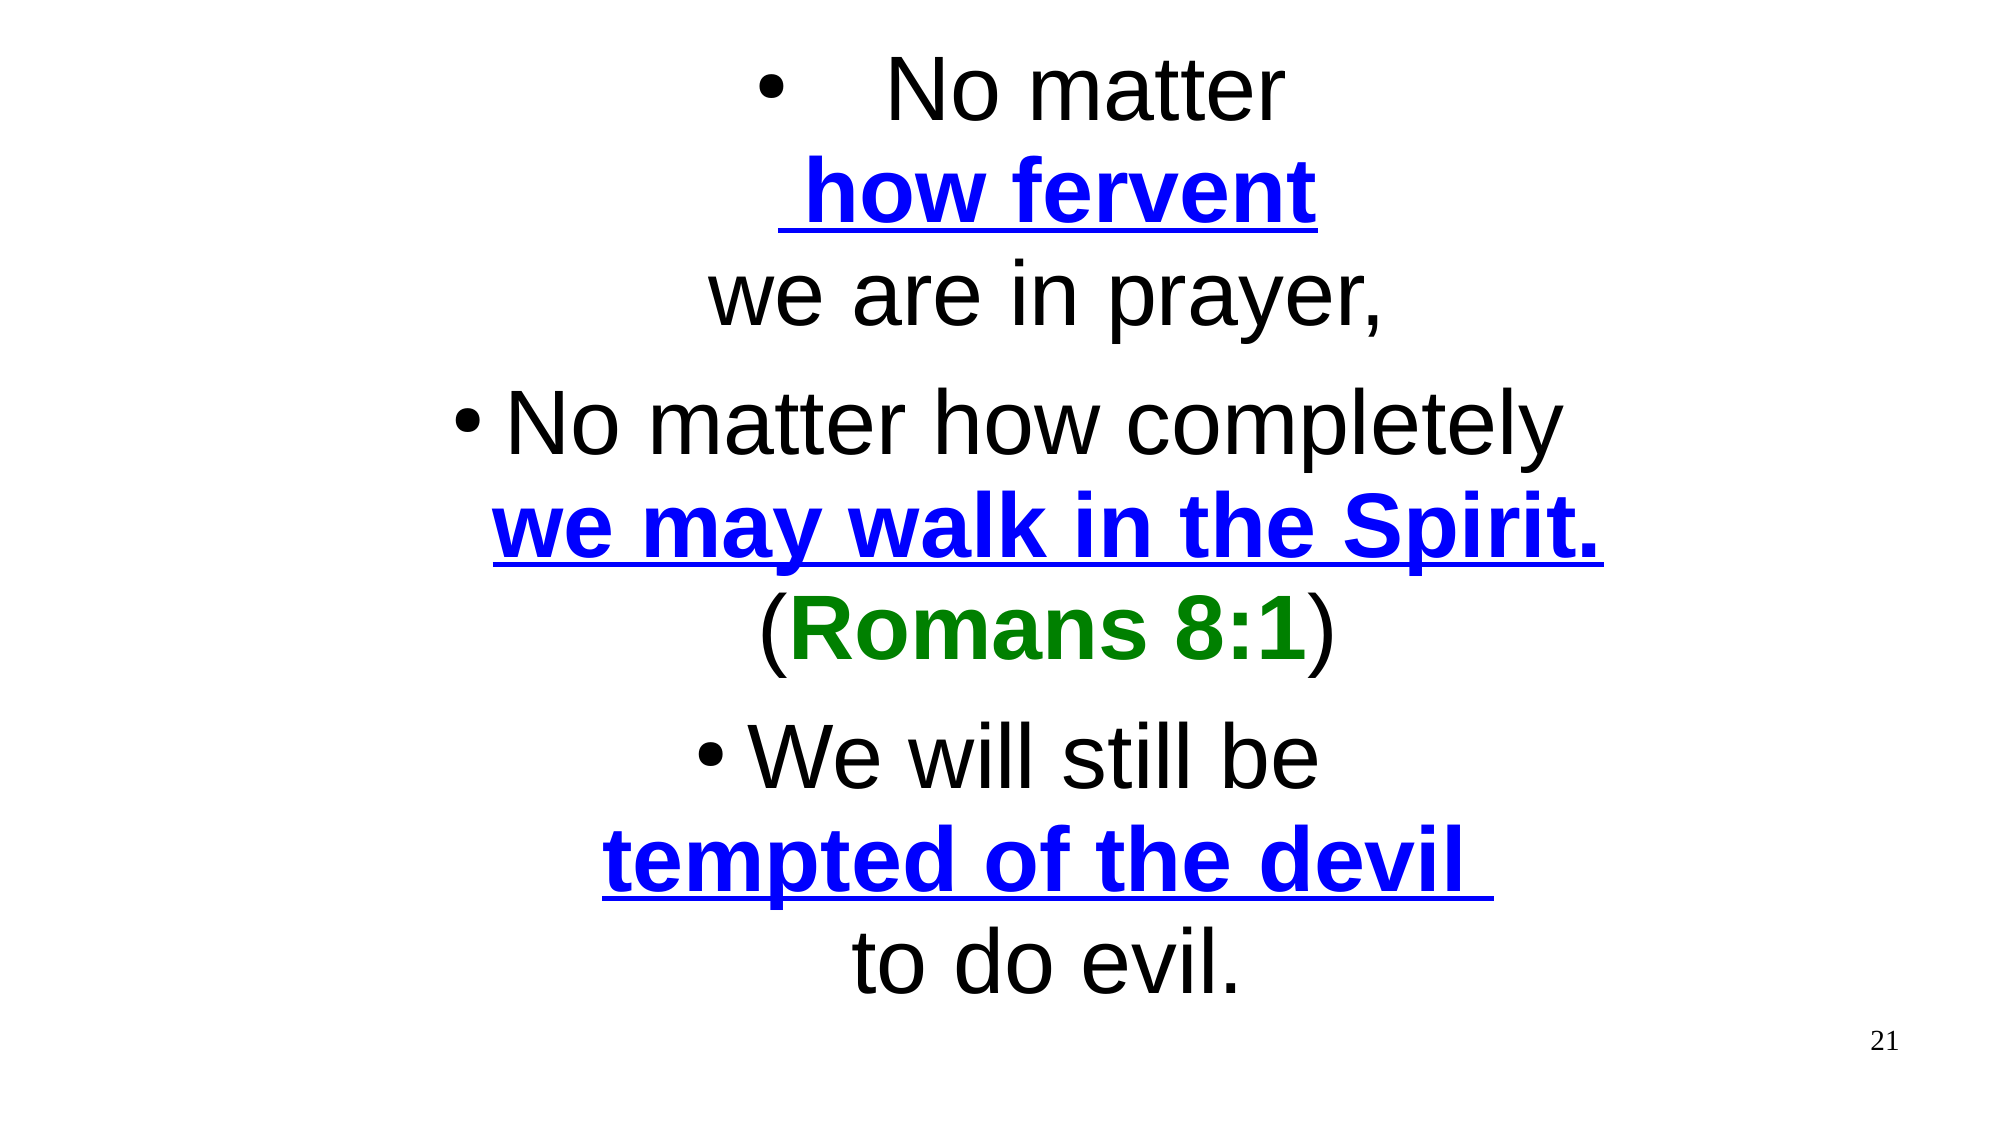

# No matter how fervent we are in prayer,
No matter how completely
we may walk in the Spirit.
(Romans 8:1)
We will still be
tempted of the devil
to do evil.
21